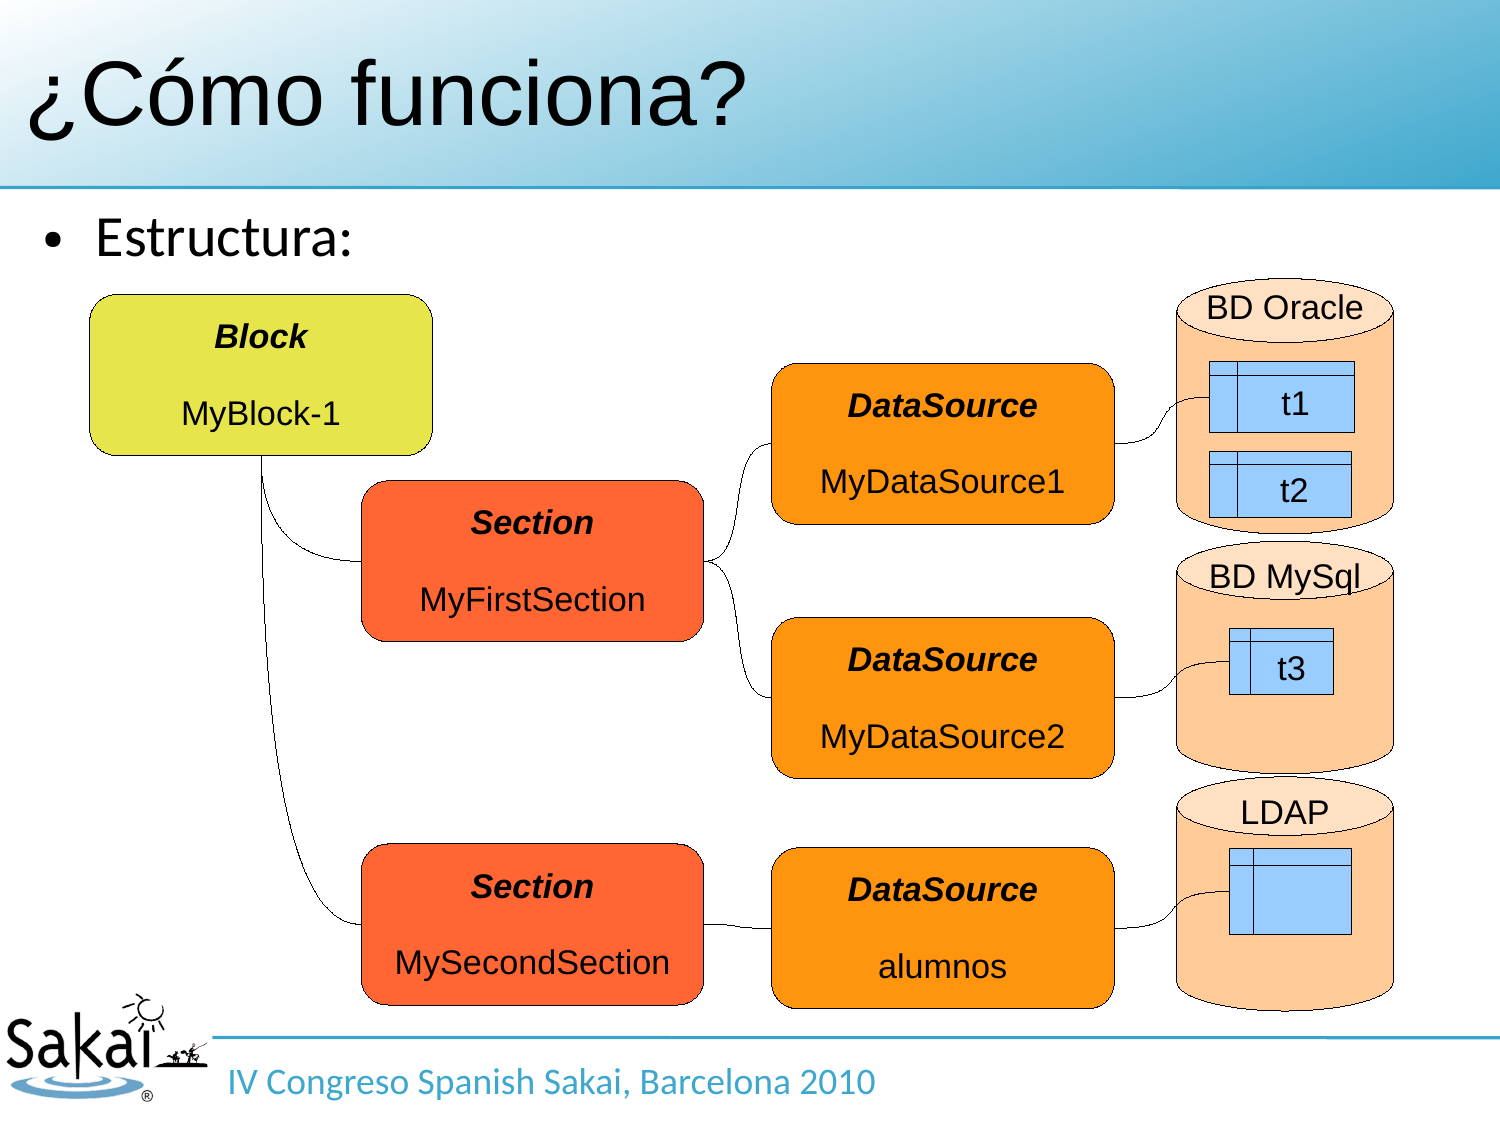

# ¿Cómo funciona?
Estructura:
BD Oracle
Block
MyBlock-1
t1
DataSource
MyDataSource1
t2
Section
MyFirstSection
BD MySql
DataSource
MyDataSource2
t3
LDAP
Section
MySecondSection
DataSource
alumnos